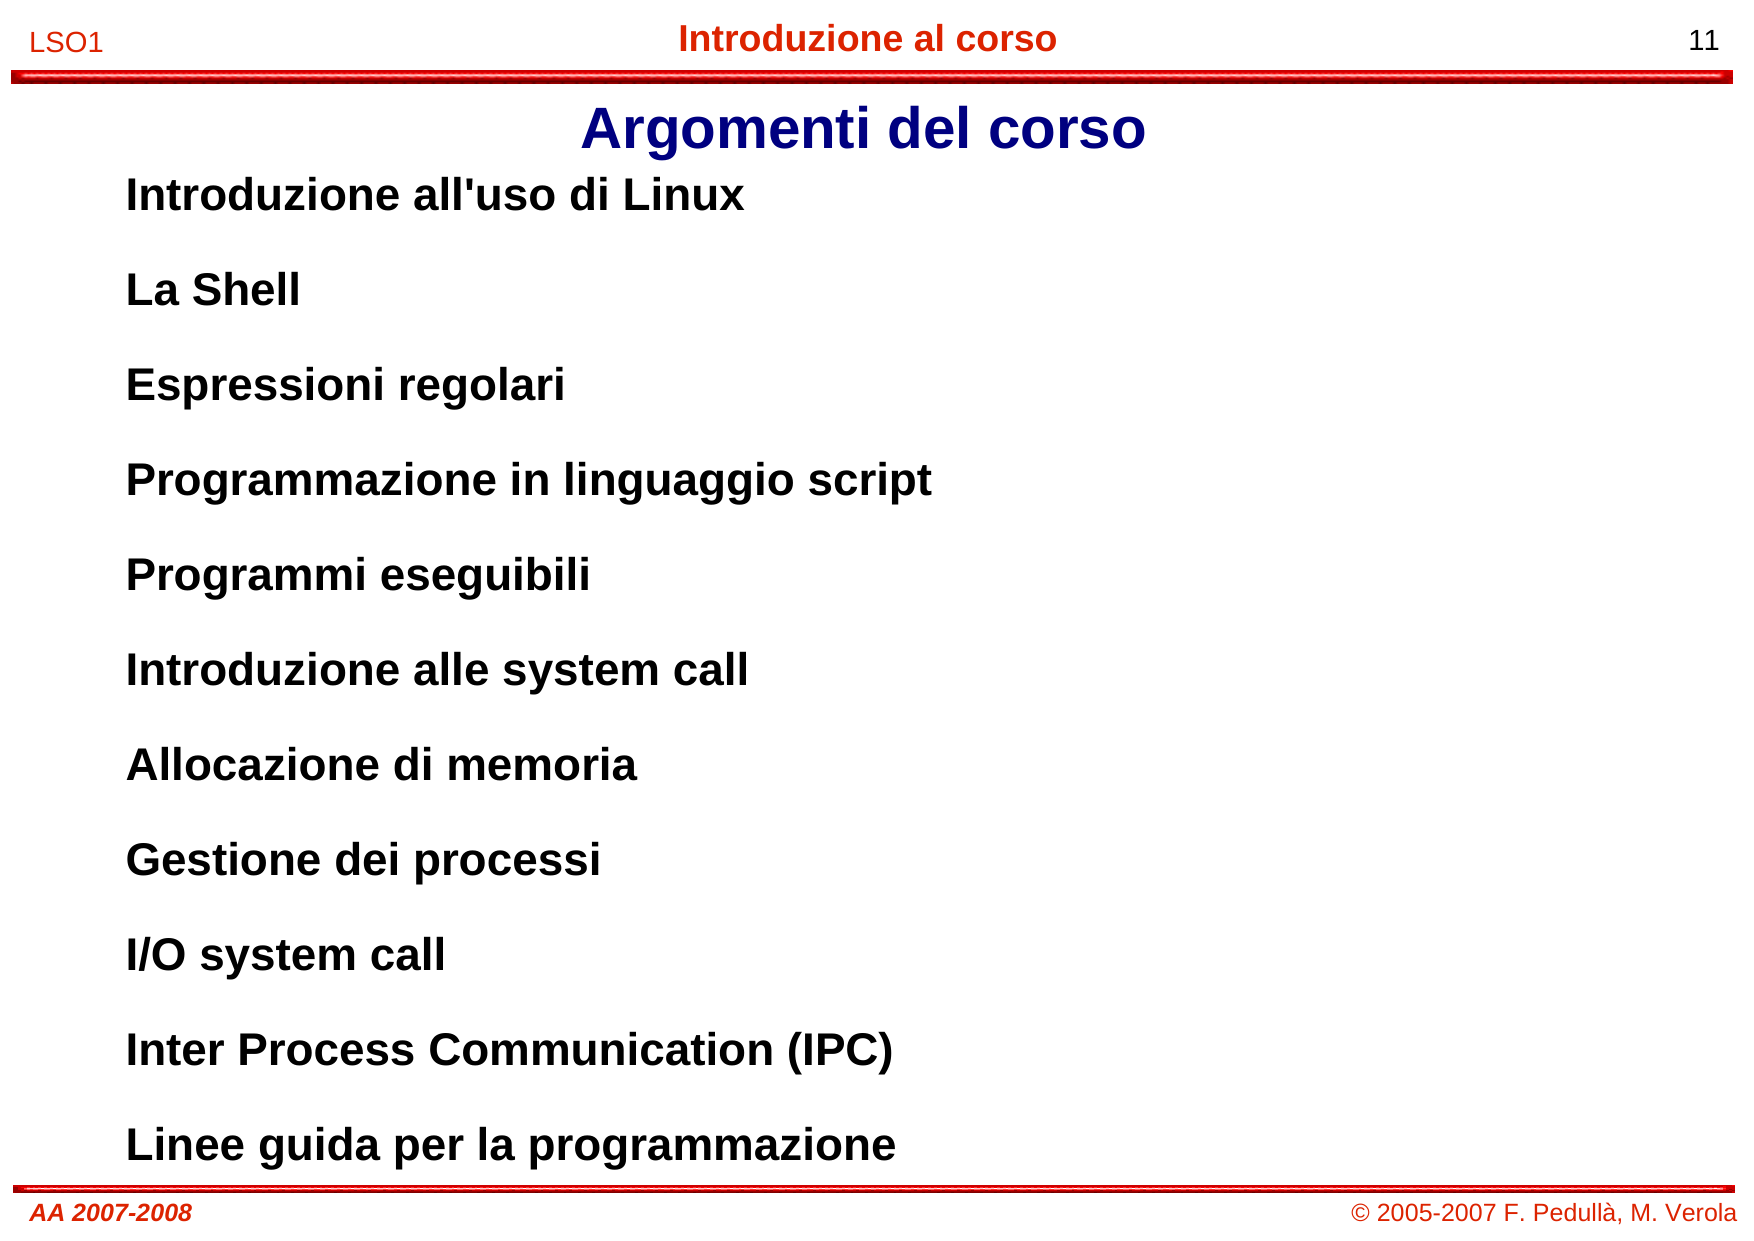

Argomenti del corso
# Introduzione all'uso di Linux
 La Shell
 Espressioni regolari
 Programmazione in linguaggio script
 Programmi eseguibili
 Introduzione alle system call
 Allocazione di memoria
 Gestione dei processi
 I/O system call
 Inter Process Communication (IPC)
 Linee guida per la programmazione